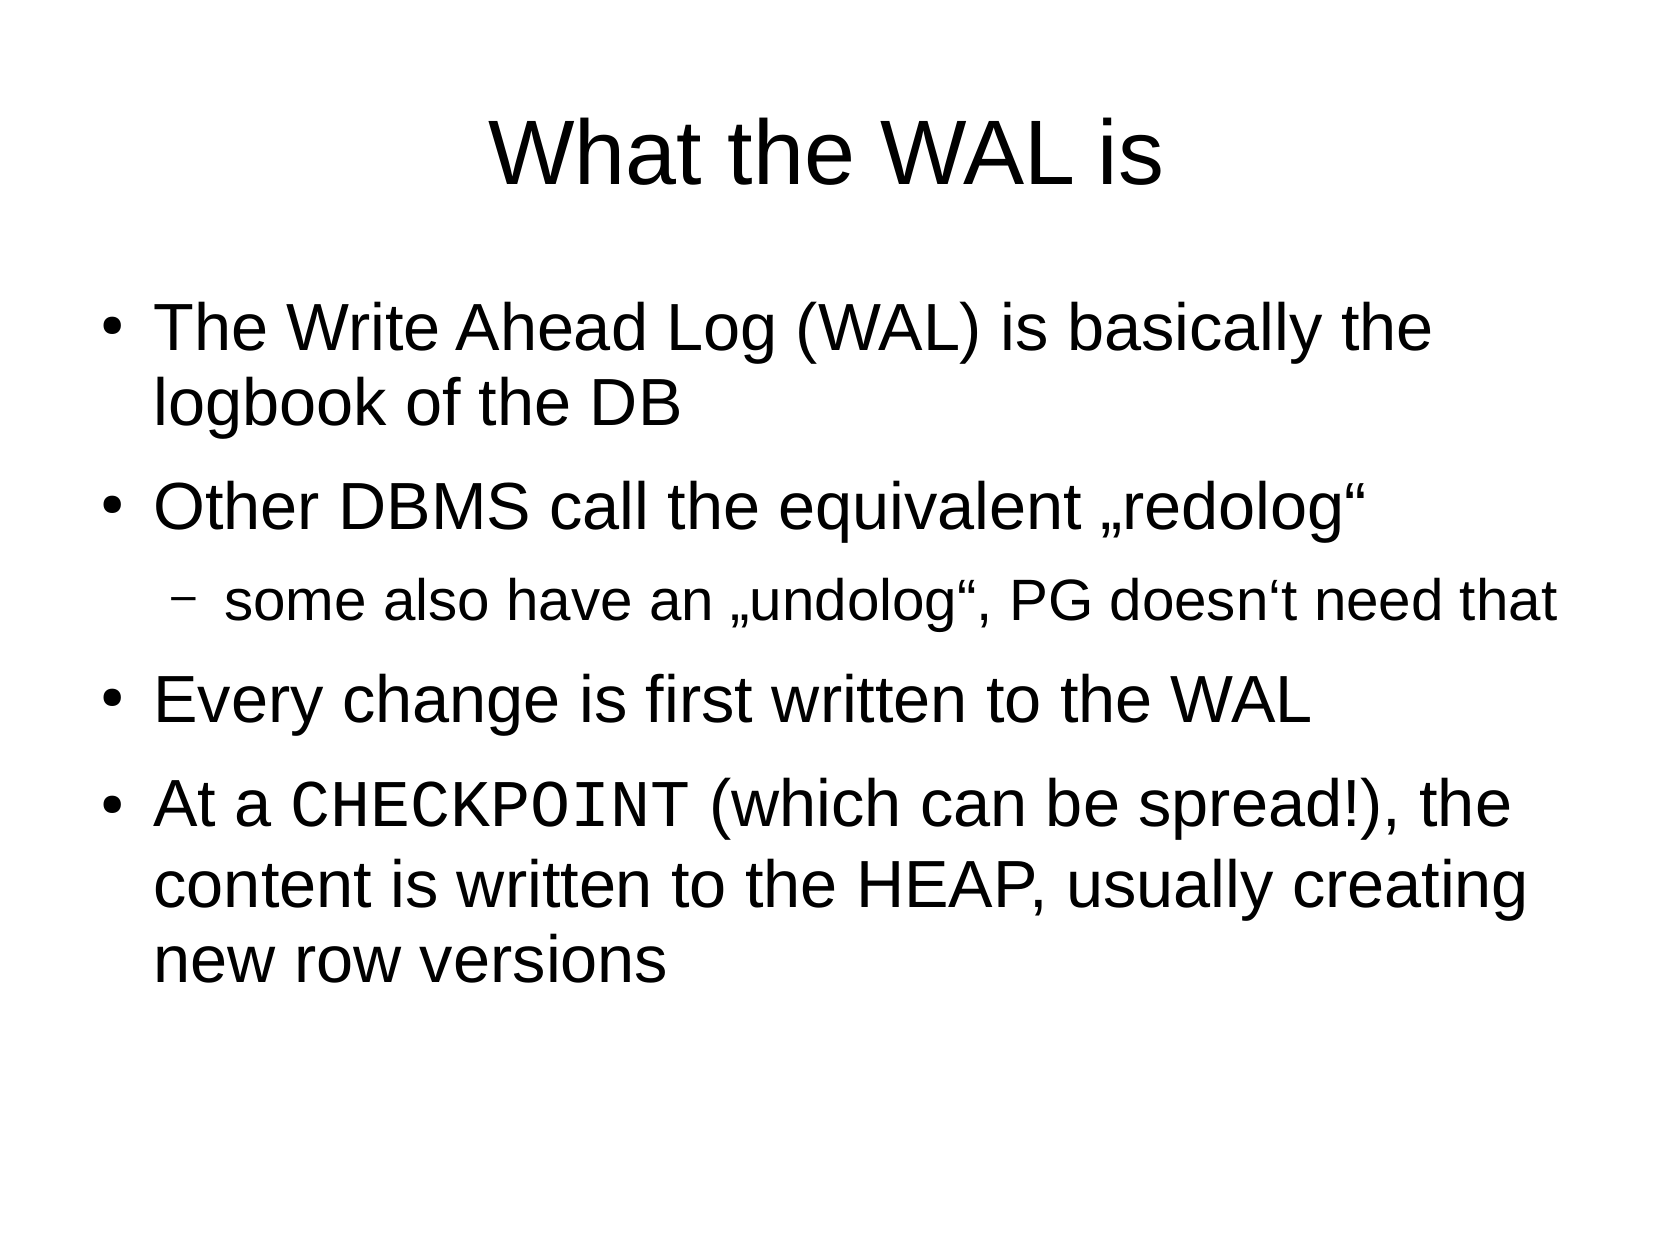

# What the WAL is
The Write Ahead Log (WAL) is basically the logbook of the DB
Other DBMS call the equivalent „redolog“
some also have an „undolog“, PG doesn‘t need that
Every change is first written to the WAL
At a CHECKPOINT (which can be spread!), the content is written to the HEAP, usually creating new row versions